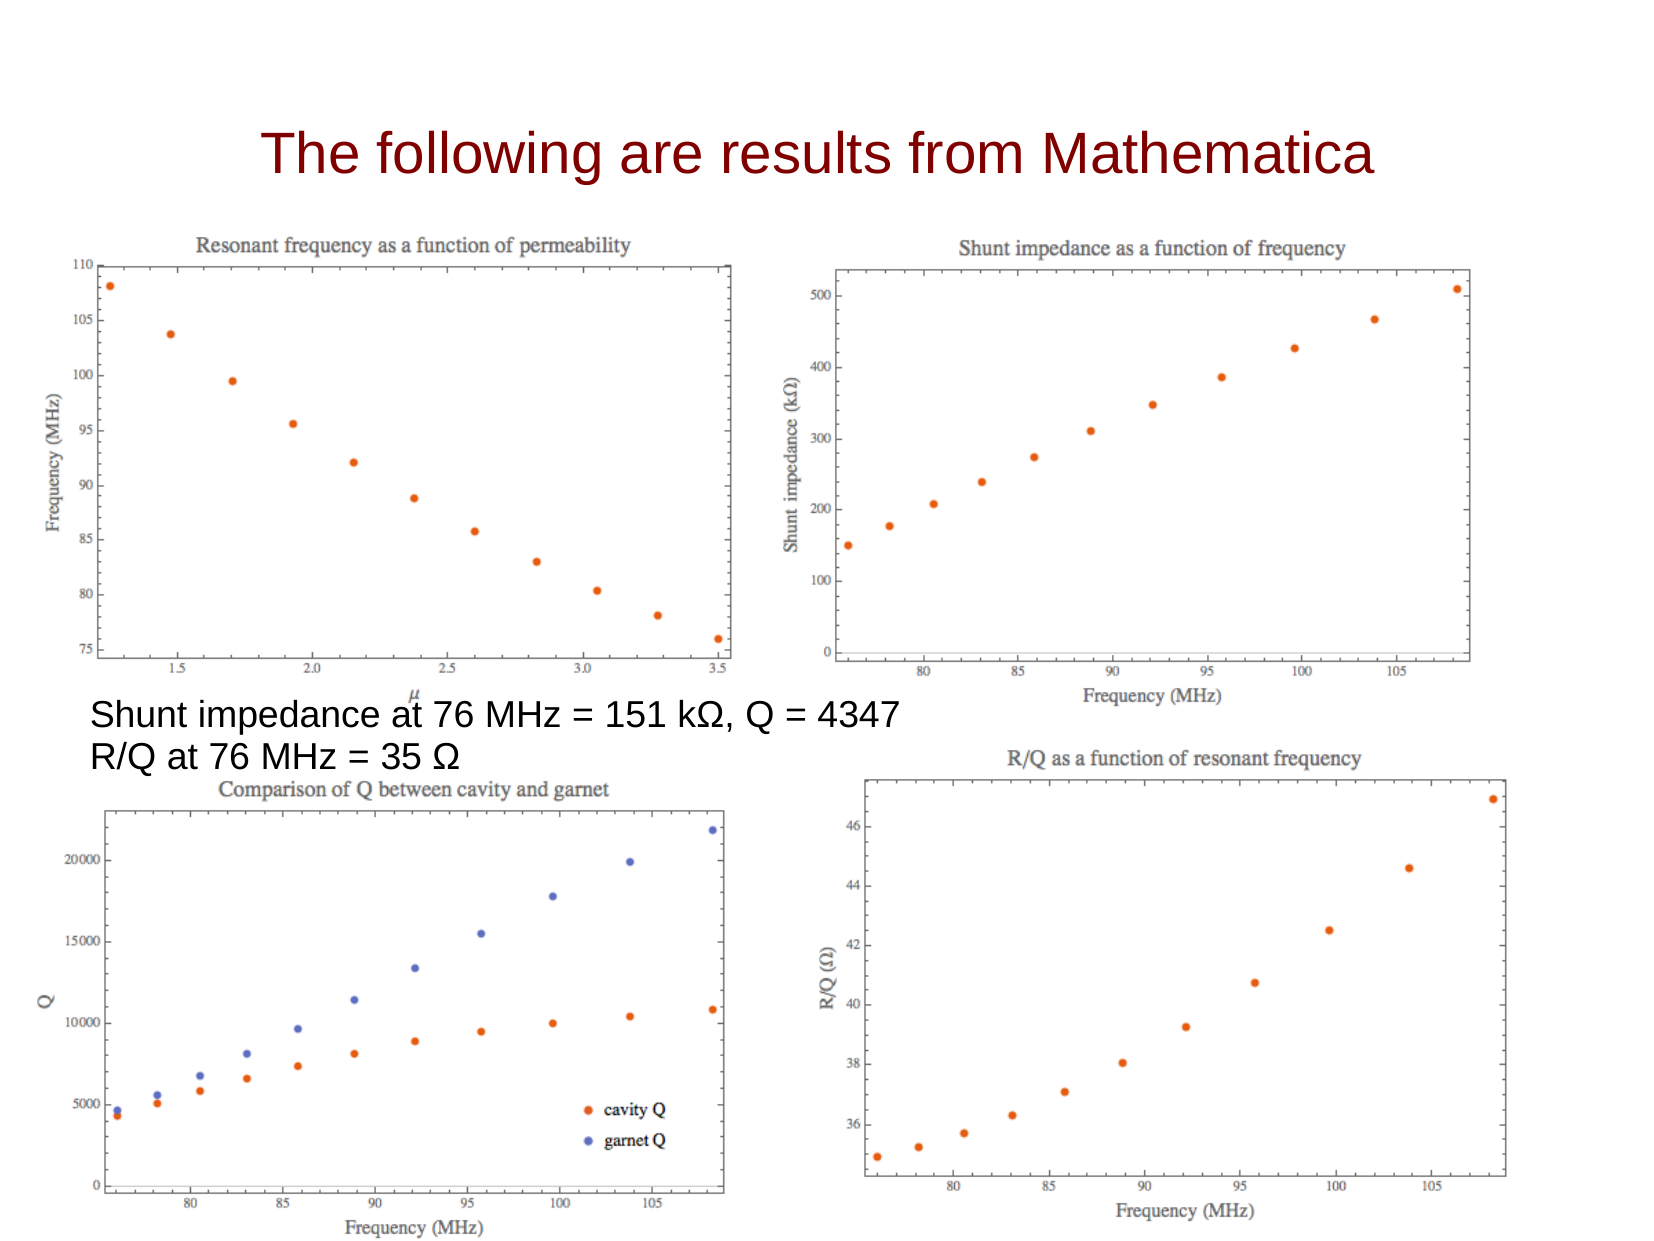

# The following are results from Mathematica
Shunt impedance at 76 MHz = 151 kΩ, Q = 4347
R/Q at 76 MHz = 35 Ω